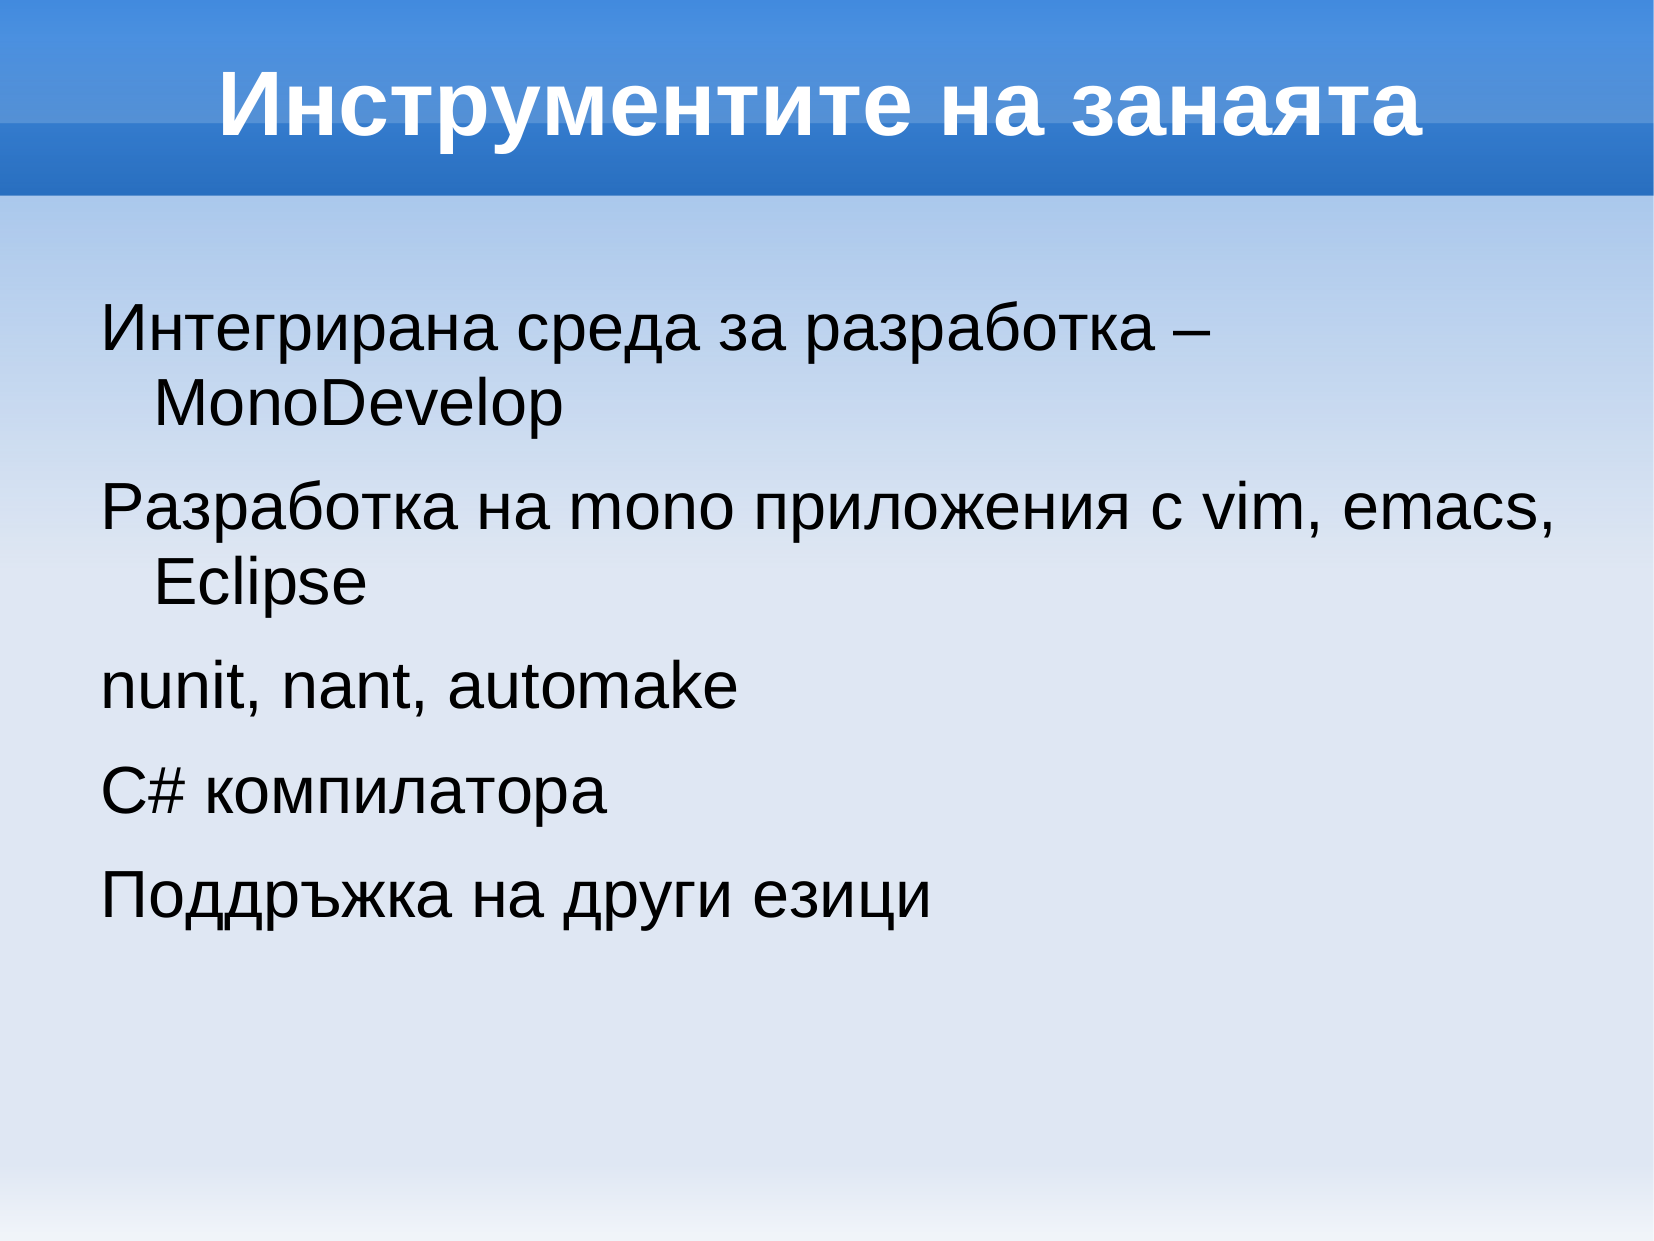

# Инструментите на занаята
Интегрирана среда за разработка – MonoDevelop
Разработка на mono приложения с vim, emacs, Eclipse
nunit, nant, automake
C# компилатора
Поддръжка на други езици